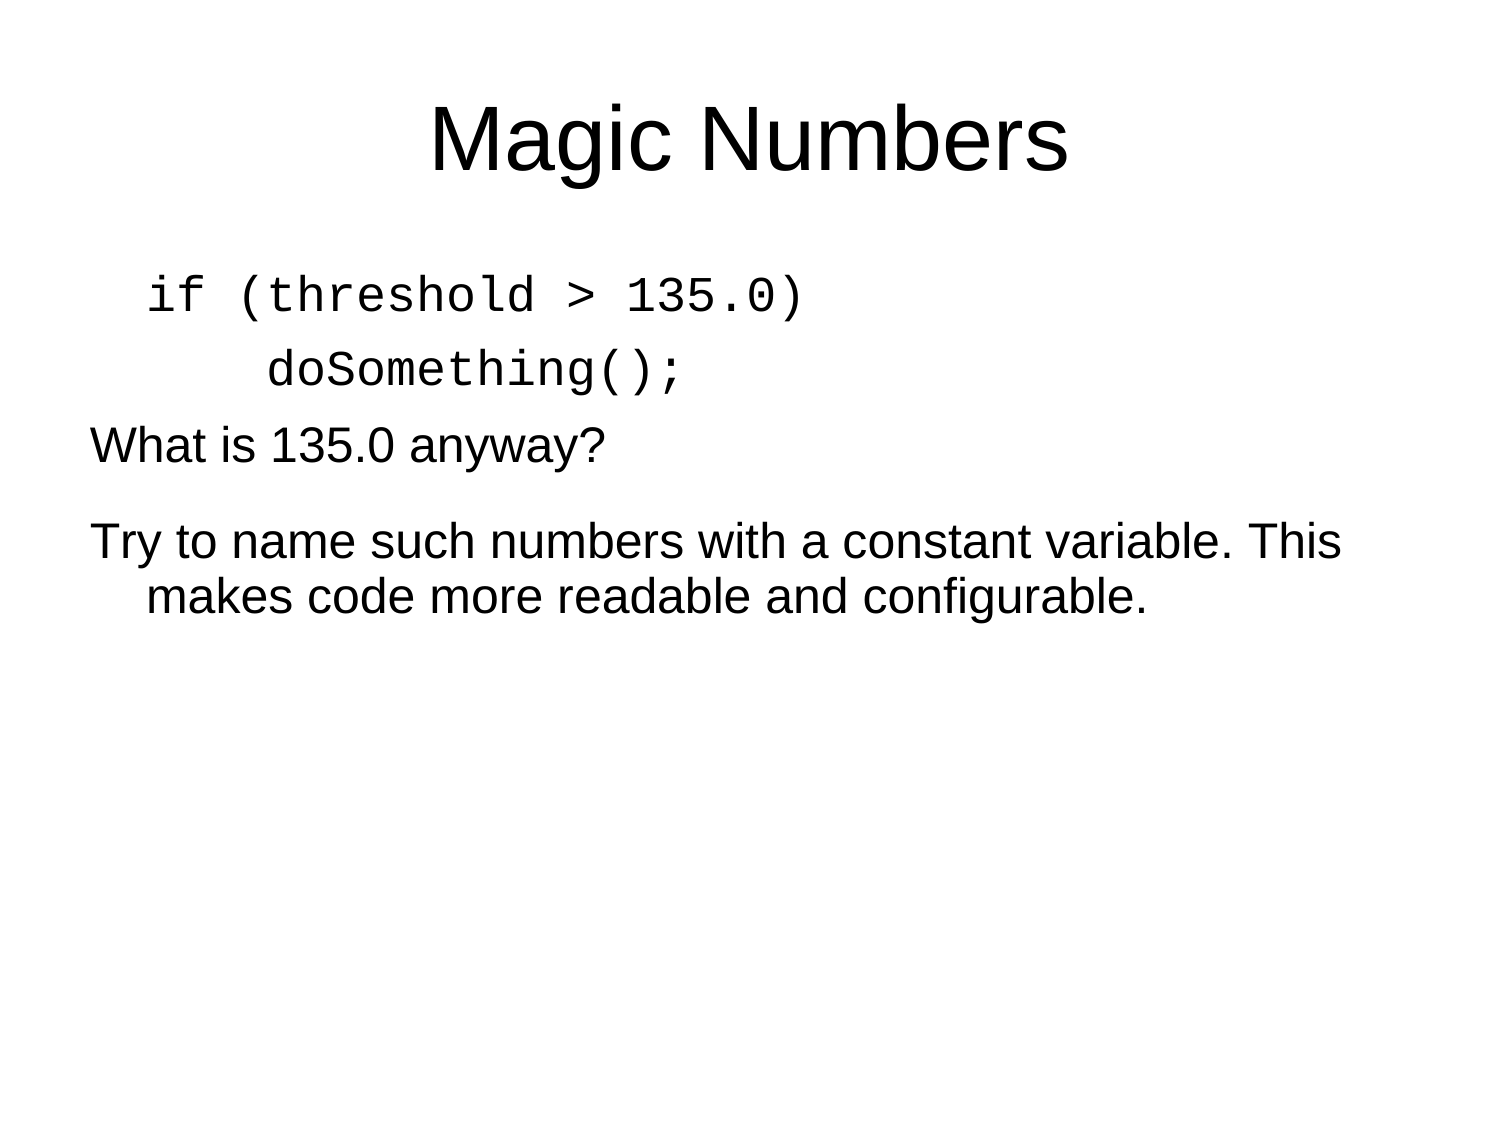

# Magic Numbers
	if (threshold > 135.0)
	 doSomething();
What is 135.0 anyway?
Try to name such numbers with a constant variable. This makes code more readable and configurable.